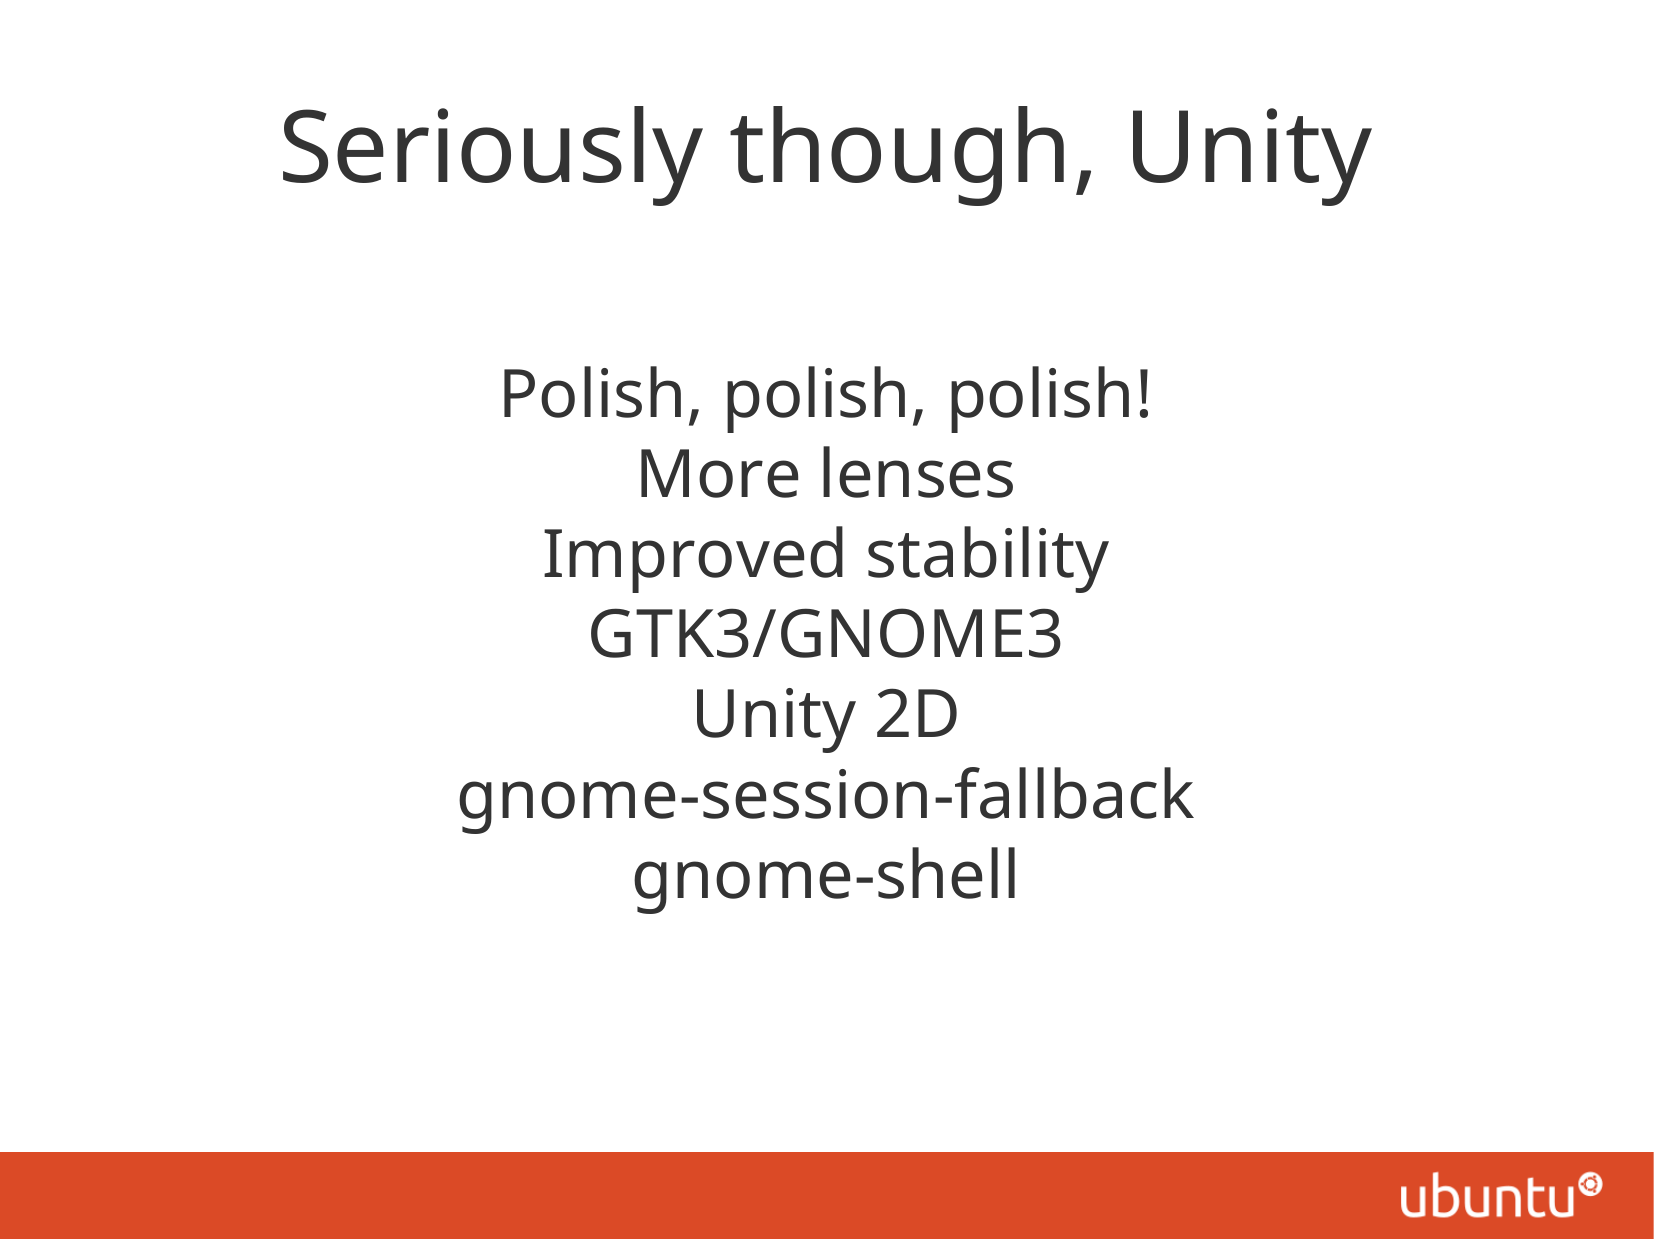

# Seriously though, Unity
Polish, polish, polish!
More lenses
Improved stability
GTK3/GNOME3
Unity 2D
gnome-session-fallback
gnome-shell